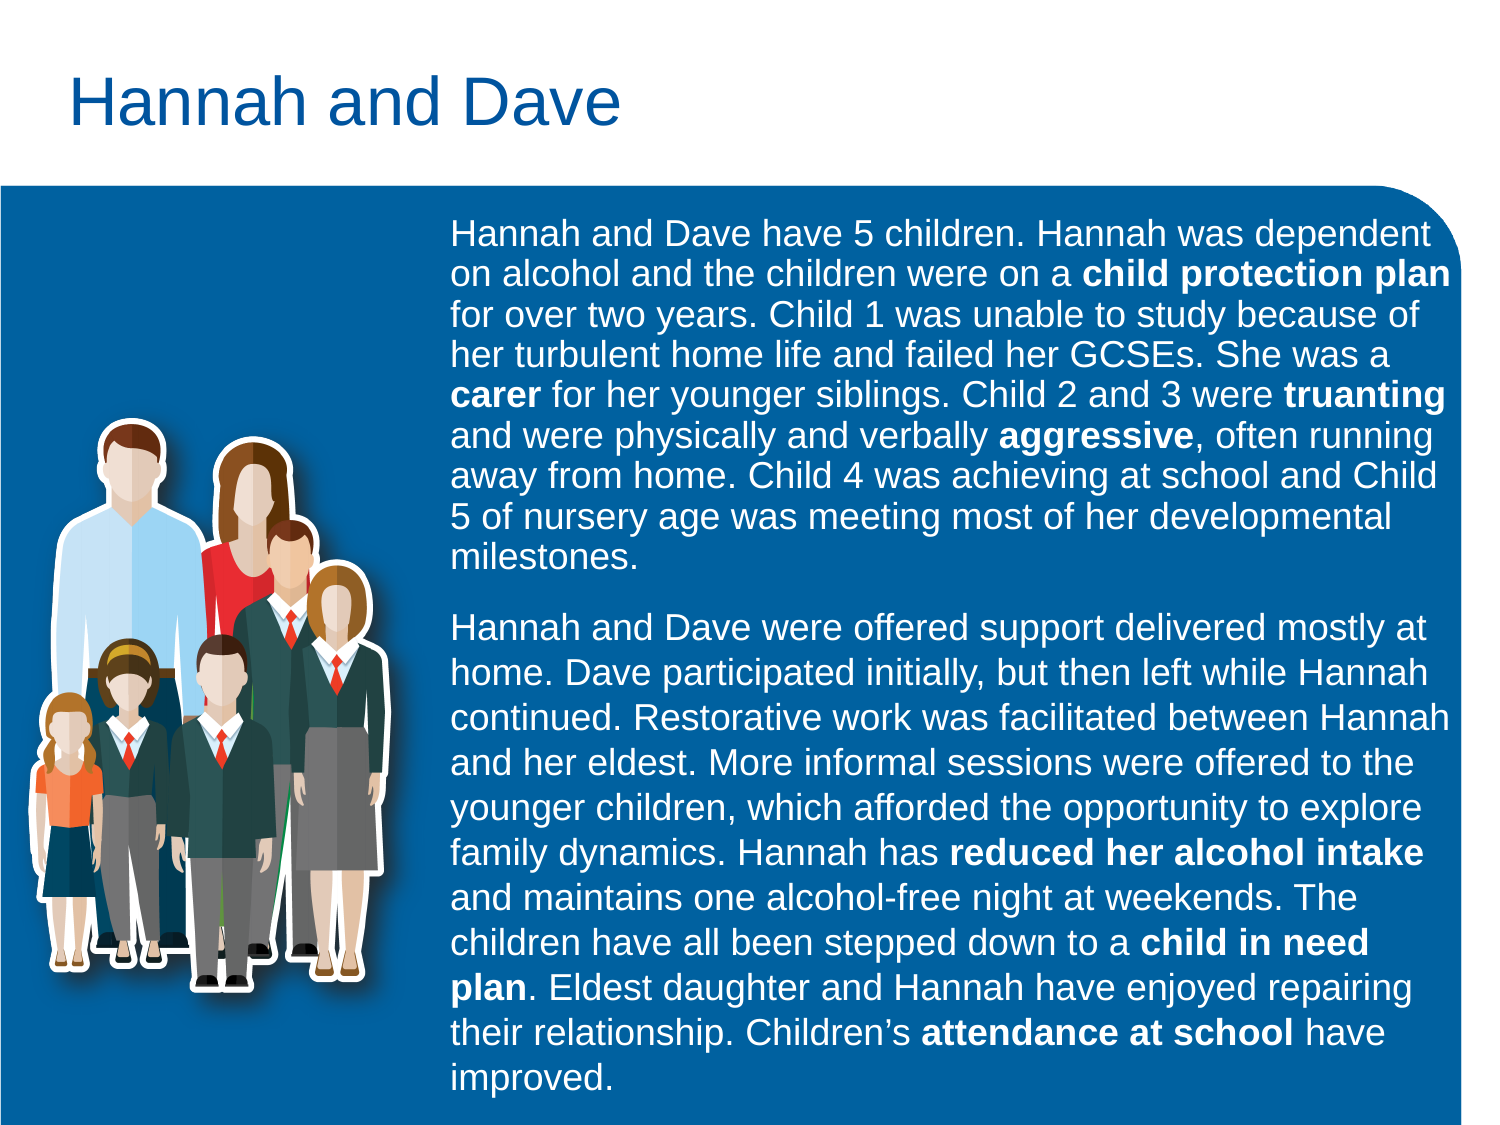

# Hannah and Dave
Hannah and Dave have 5 children. Hannah was dependent on alcohol and the children were on a child protection plan for over two years. Child 1 was unable to study because of her turbulent home life and failed her GCSEs. She was a carer for her younger siblings. Child 2 and 3 were truanting and were physically and verbally aggressive, often running away from home. Child 4 was achieving at school and Child 5 of nursery age was meeting most of her developmental milestones.
Hannah and Dave were offered support delivered mostly at home. Dave participated initially, but then left while Hannah continued. Restorative work was facilitated between Hannah and her eldest. More informal sessions were offered to the younger children, which afforded the opportunity to explore family dynamics. Hannah has reduced her alcohol intake and maintains one alcohol-free night at weekends. The children have all been stepped down to a child in need plan. Eldest daughter and Hannah have enjoyed repairing their relationship. Children’s attendance at school have improved.